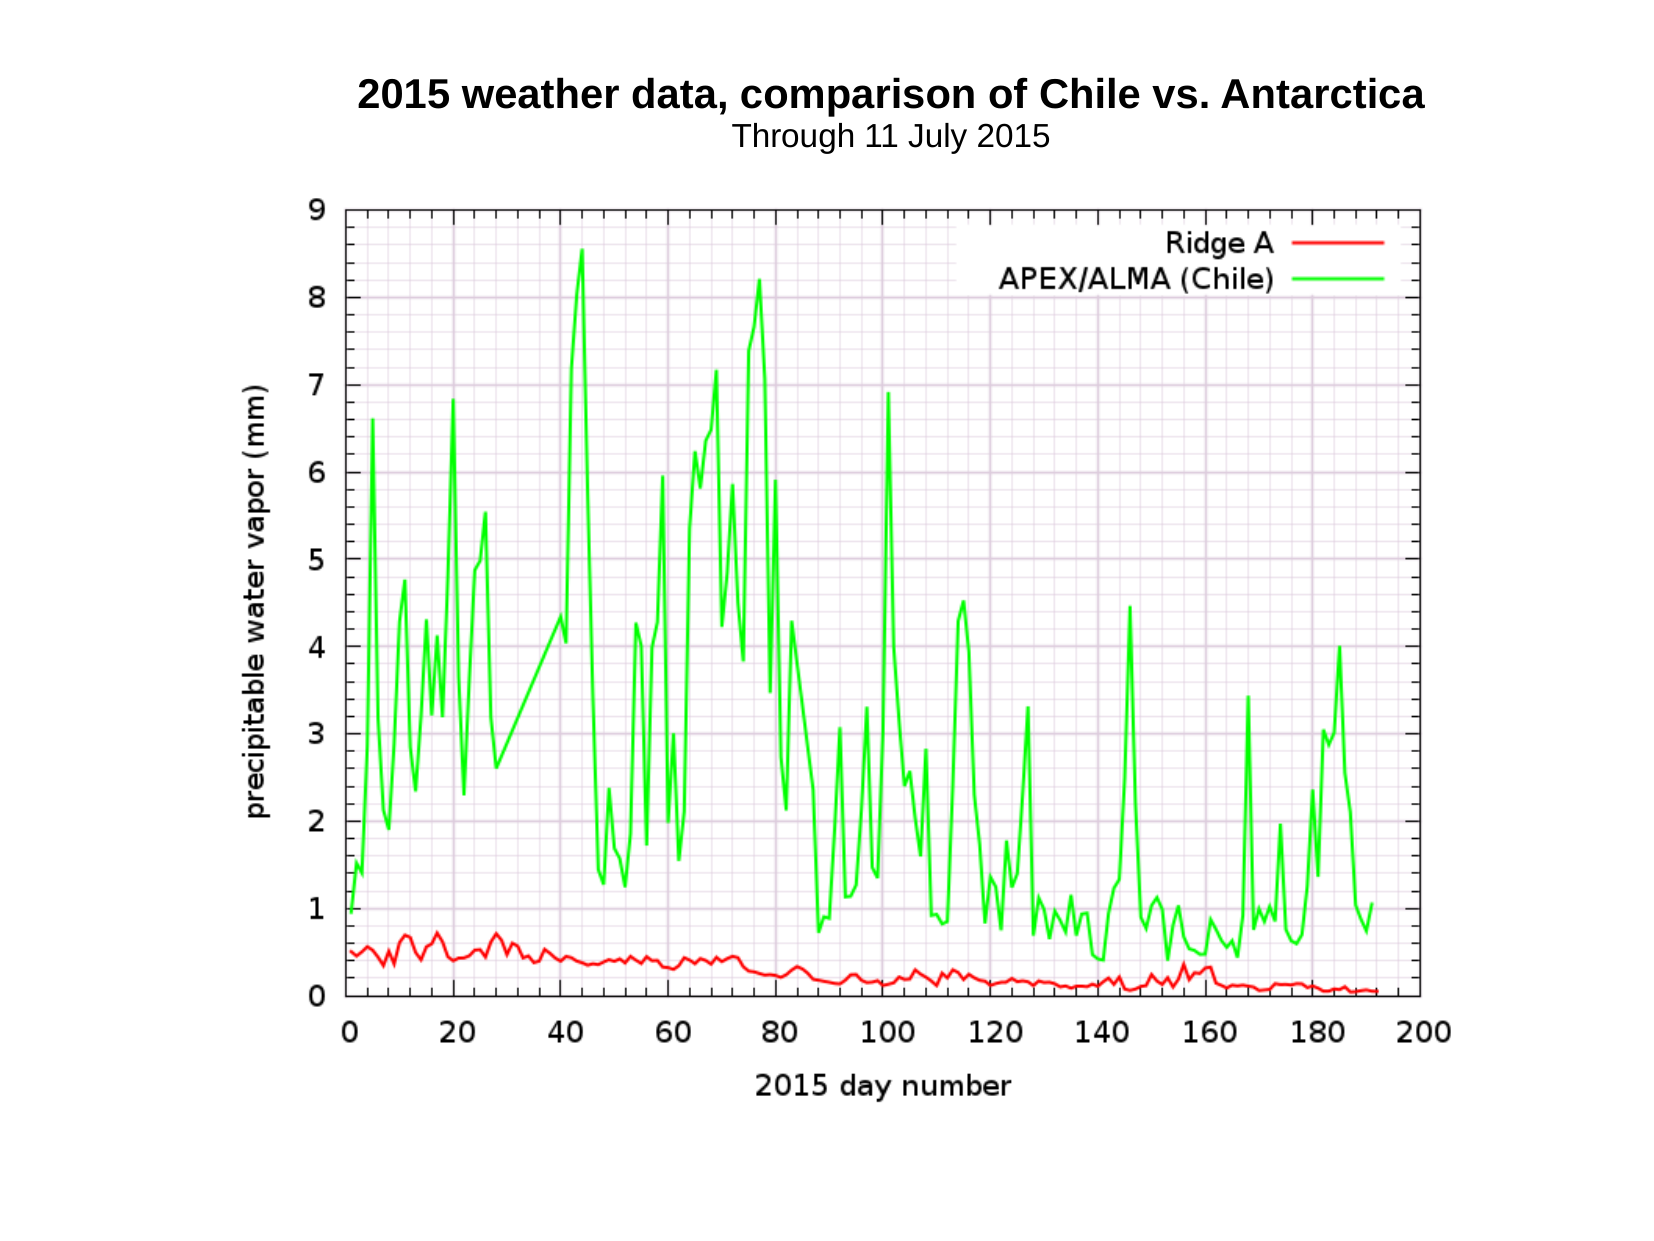

2015 weather data, comparison of Chile vs. Antarctica
Through 11 July 2015